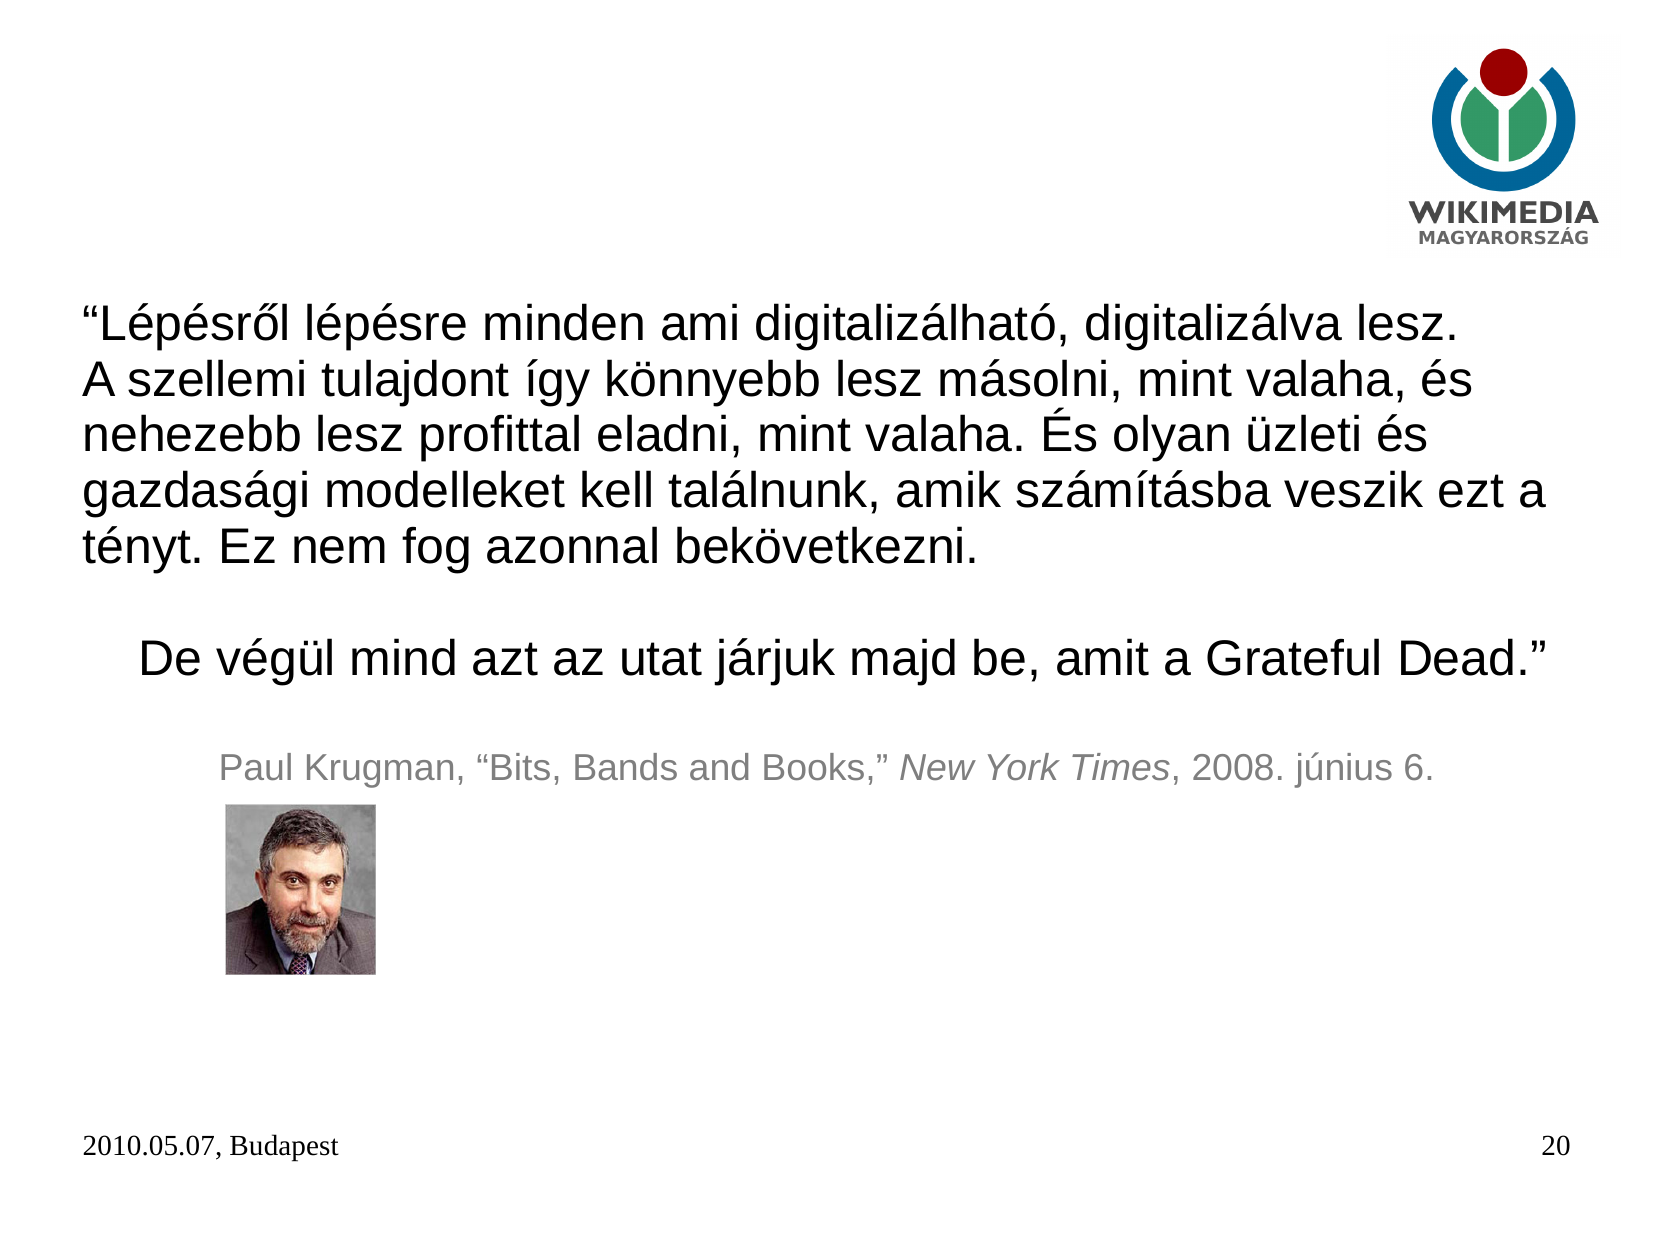

# “Lépésről lépésre minden ami digitalizálható, digitalizálva lesz.
A szellemi tulajdont így könnyebb lesz másolni, mint valaha, és nehezebb lesz profittal eladni, mint valaha. És olyan üzleti és gazdasági modelleket kell találnunk, amik számításba veszik ezt a tényt. Ez nem fog azonnal bekövetkezni.
 De végül mind azt az utat járjuk majd be, amit a Grateful Dead.”
Paul Krugman, “Bits, Bands and Books,” New York Times, 2008. június 6.
2010.05.07, Budapest
20